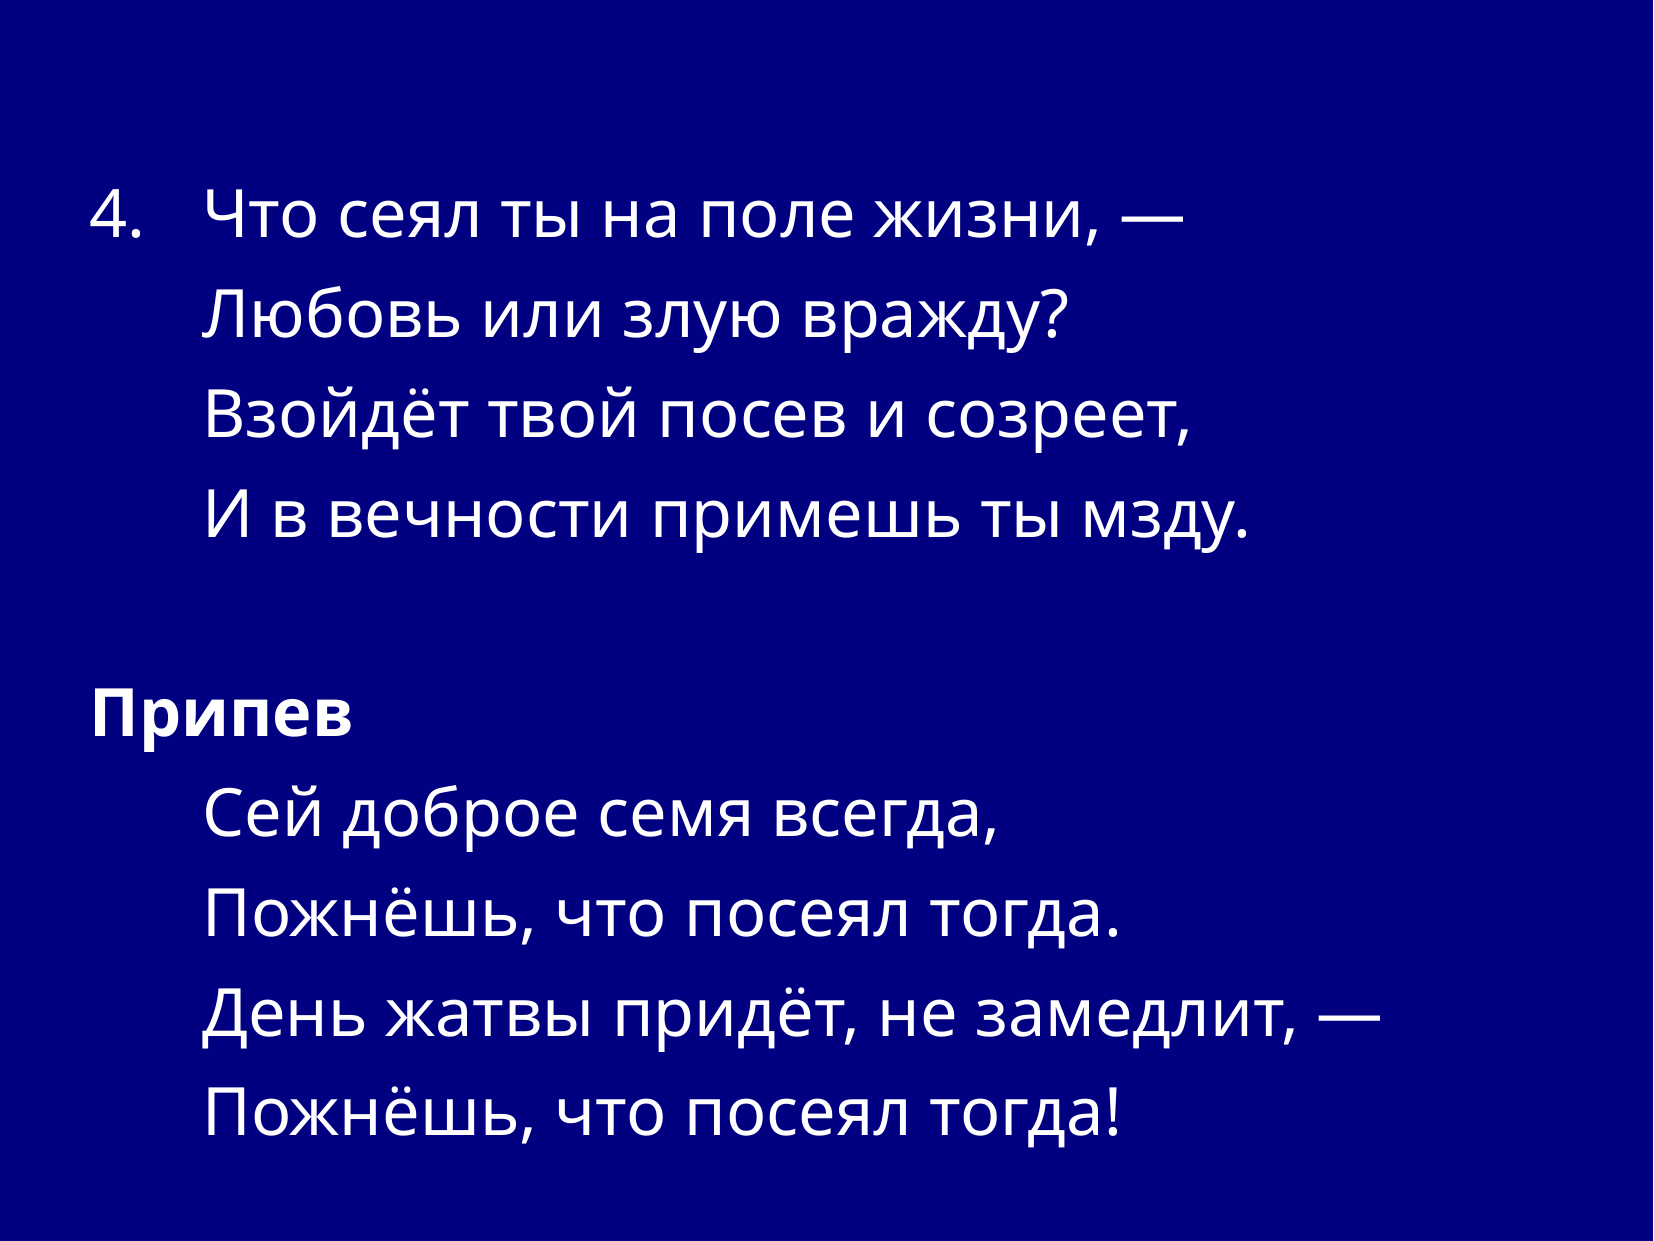

4.	Что сеял ты на поле жизни, —
	Любовь или злую вражду?
	Взойдёт твой посев и созреет,
	И в вечности примешь ты мзду.
Припев
	Сей доброе семя всегда,
	Пожнёшь, что посеял тогда.
	День жатвы придёт, не замедлит, —
	Пожнёшь, что посеял тогда!